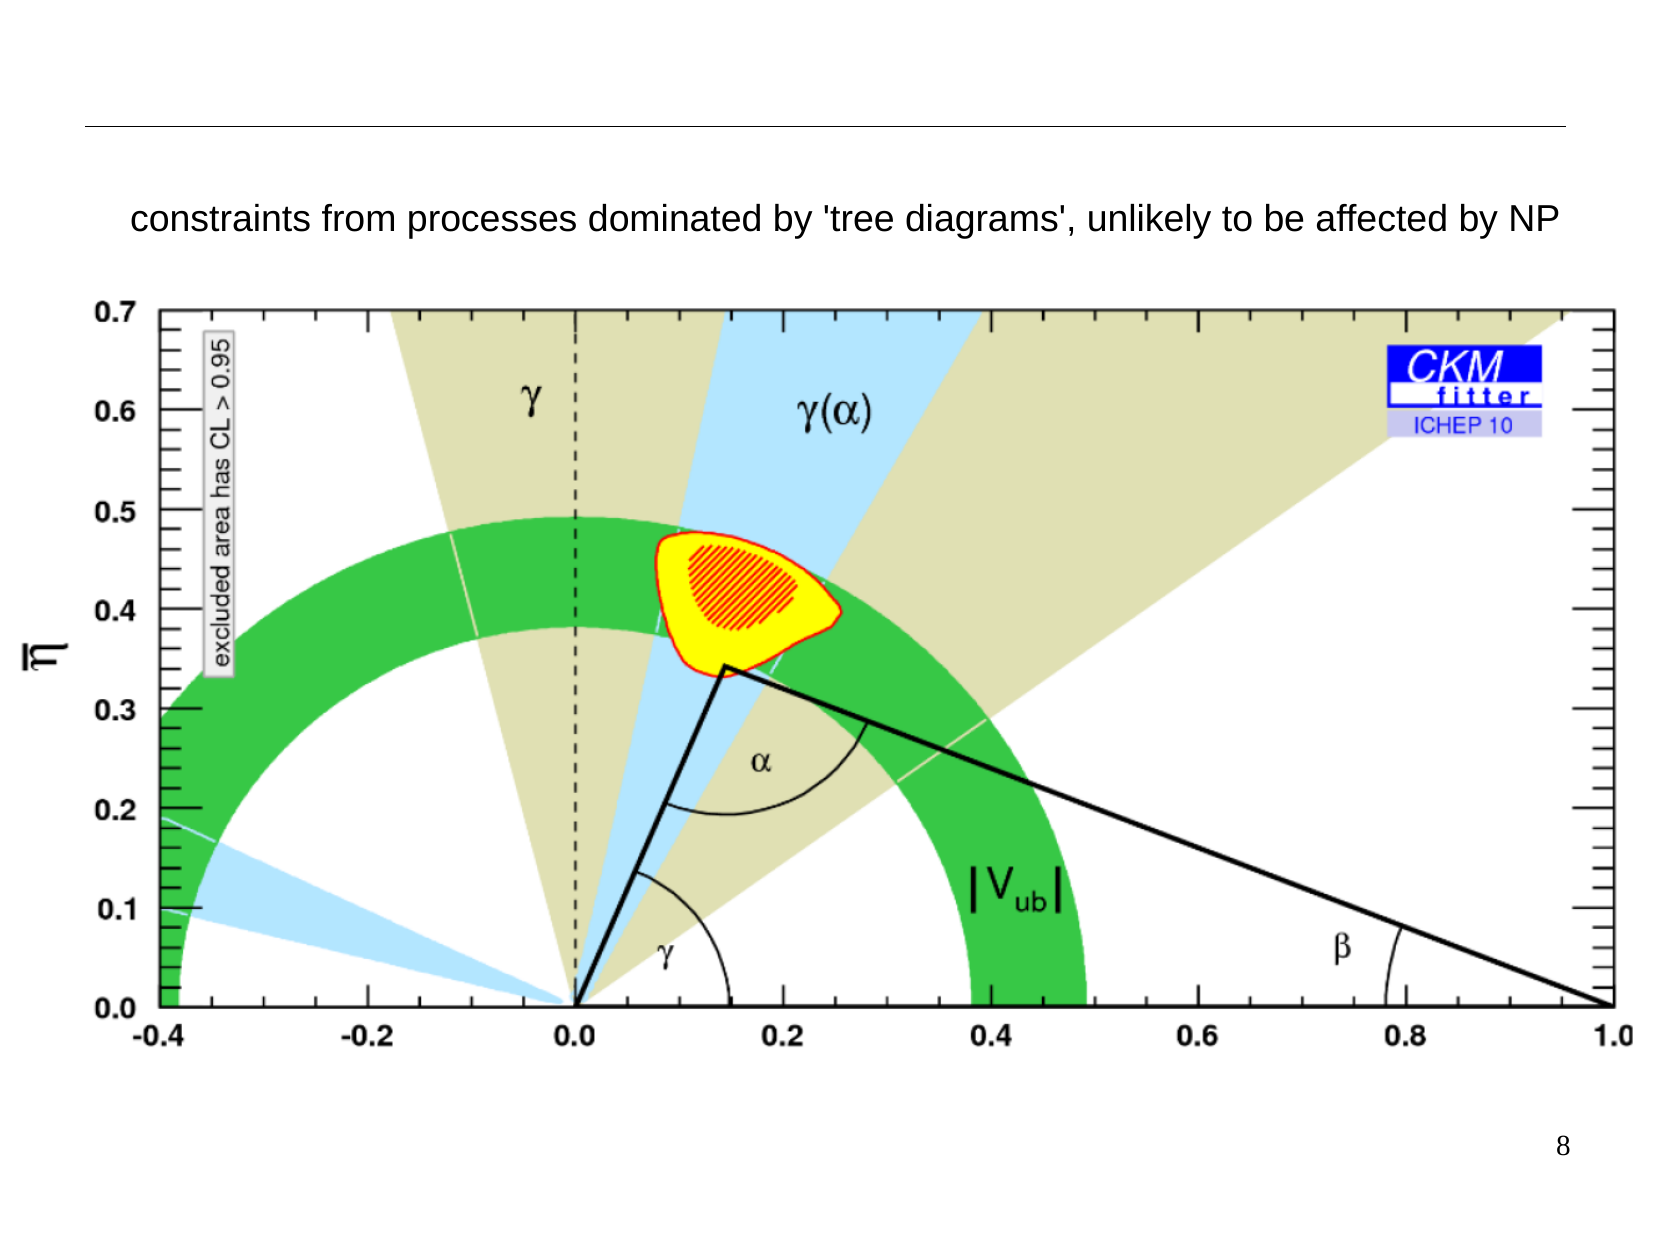

constraints from processes dominated by 'tree diagrams', unlikely to be affected by NP
8